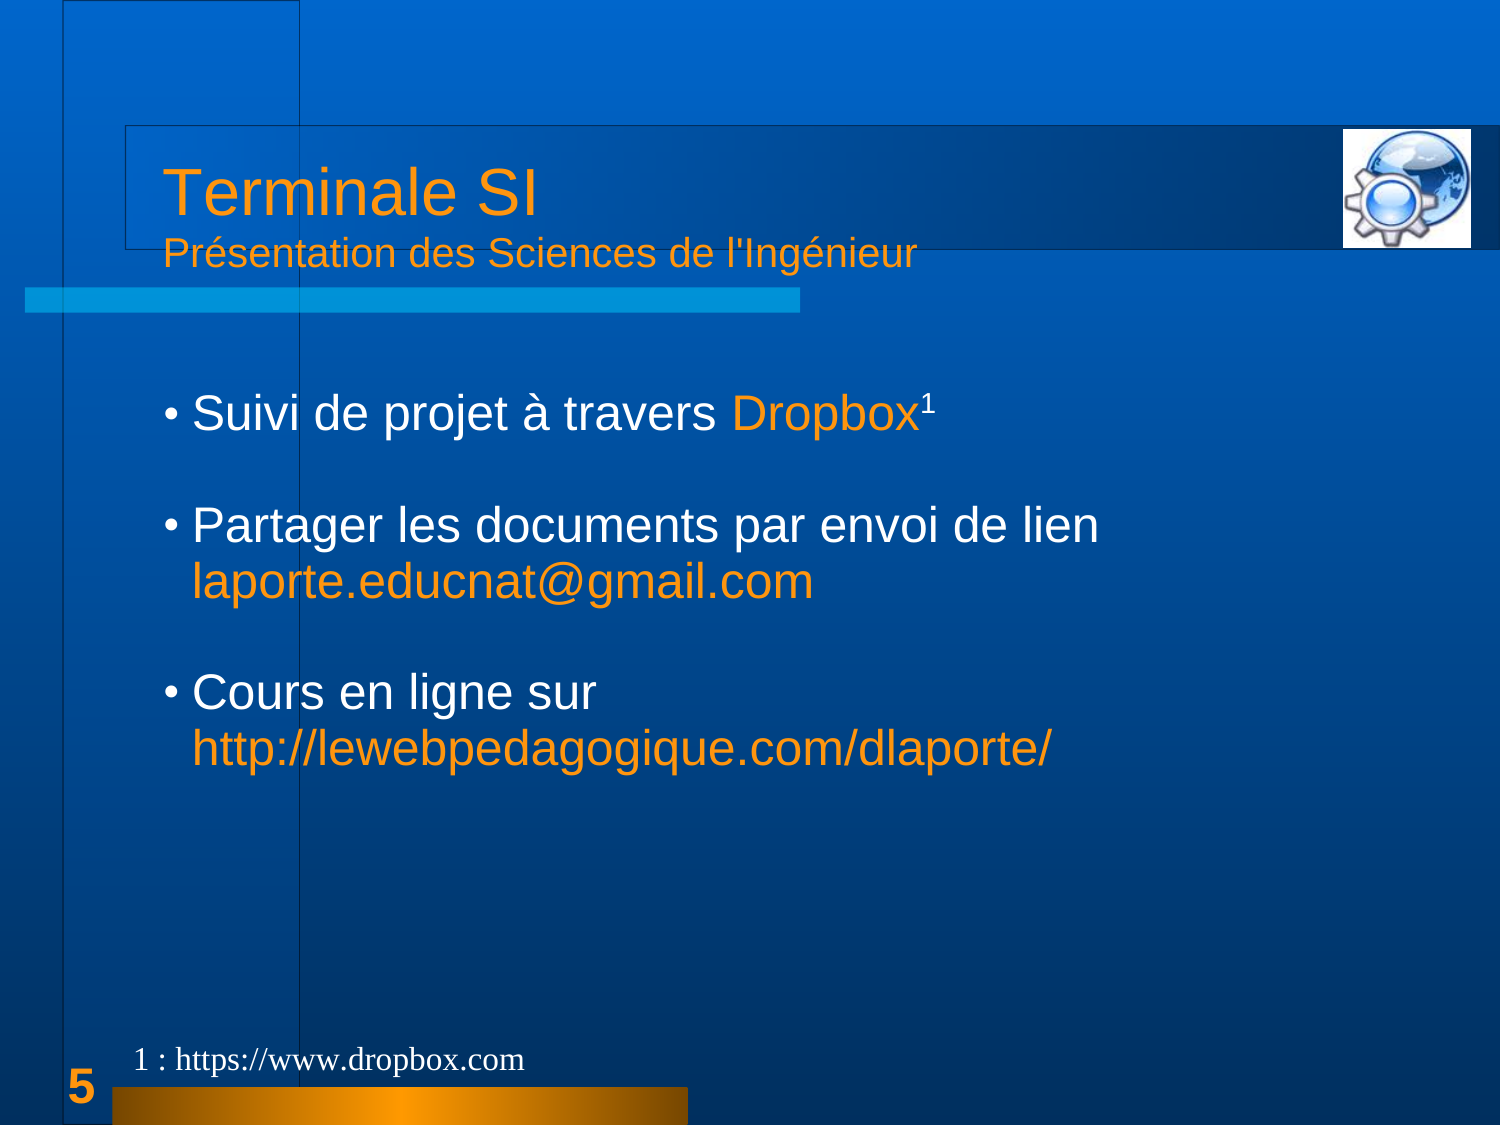

Suivi de projet à travers Dropbox1
Partager les documents par envoi de lien
laporte.educnat@gmail.com
Cours en ligne sur http://lewebpedagogique.com/dlaporte/
1 : https://www.dropbox.com